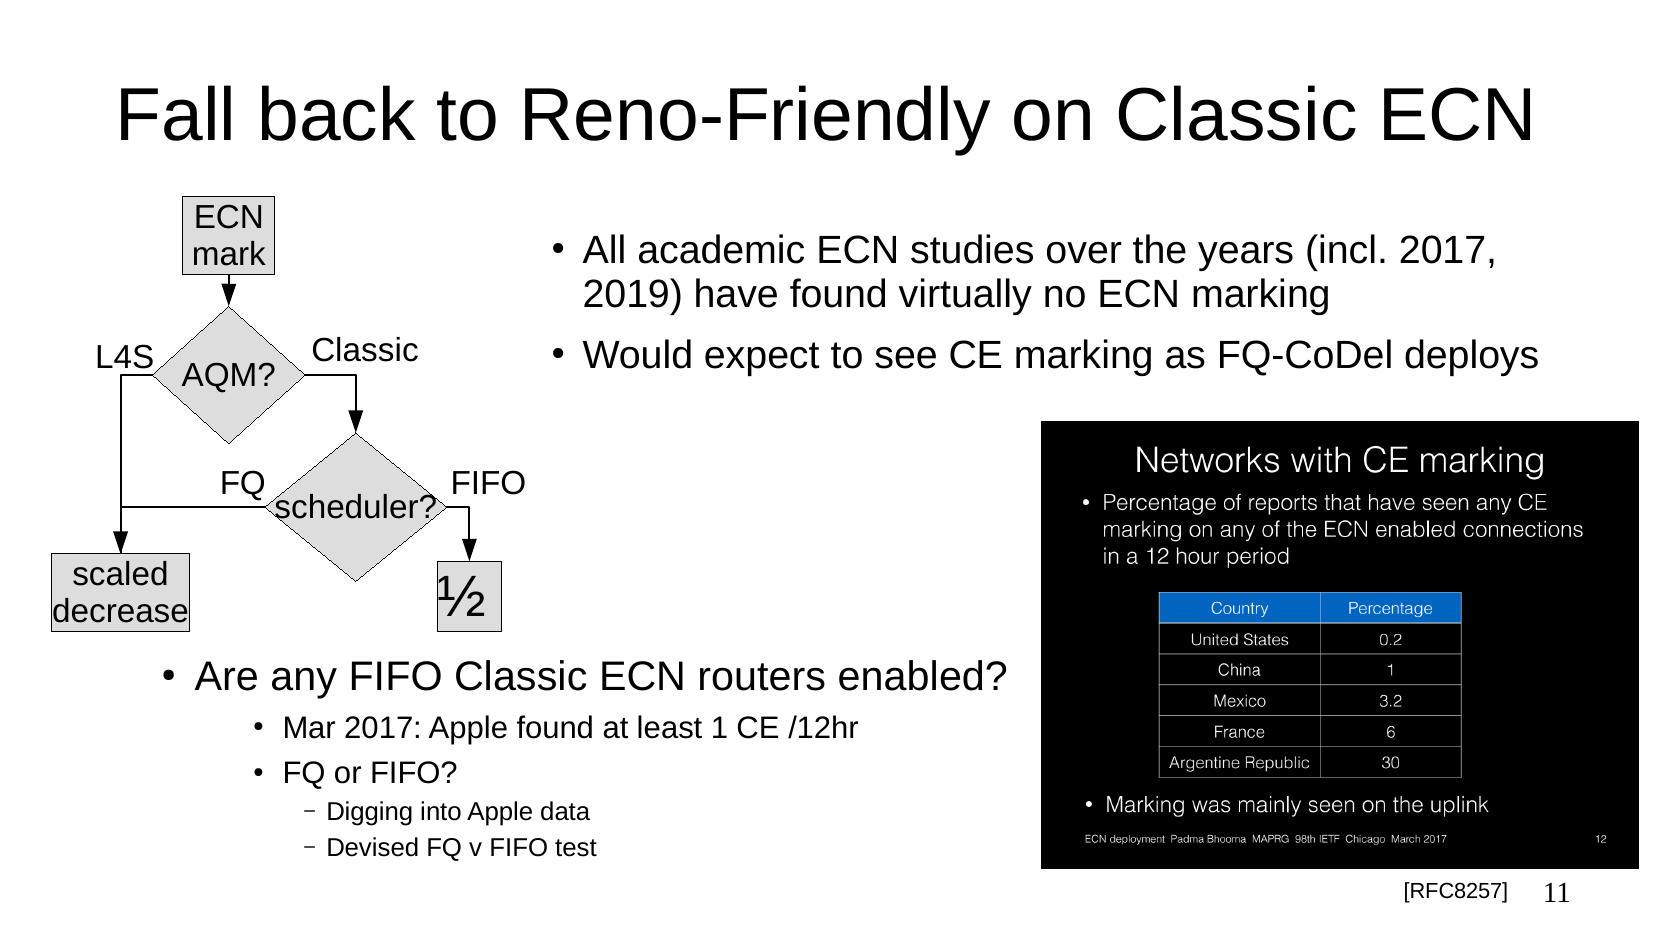

# Fall back to Reno-Friendly on Classic ECN
ECN
mark
All academic ECN studies over the years (incl. 2017, 2019) have found virtually no ECN marking
Would expect to see CE marking as FQ-CoDel deploys
AQM?
Classic
L4S
scheduler?
FQ
FIFO
scaled
decrease
½
Are any FIFO Classic ECN routers enabled?
Mar 2017: Apple found at least 1 CE /12hr
FQ or FIFO?
Digging into Apple data
Devised FQ v FIFO test
[RFC8257]
11